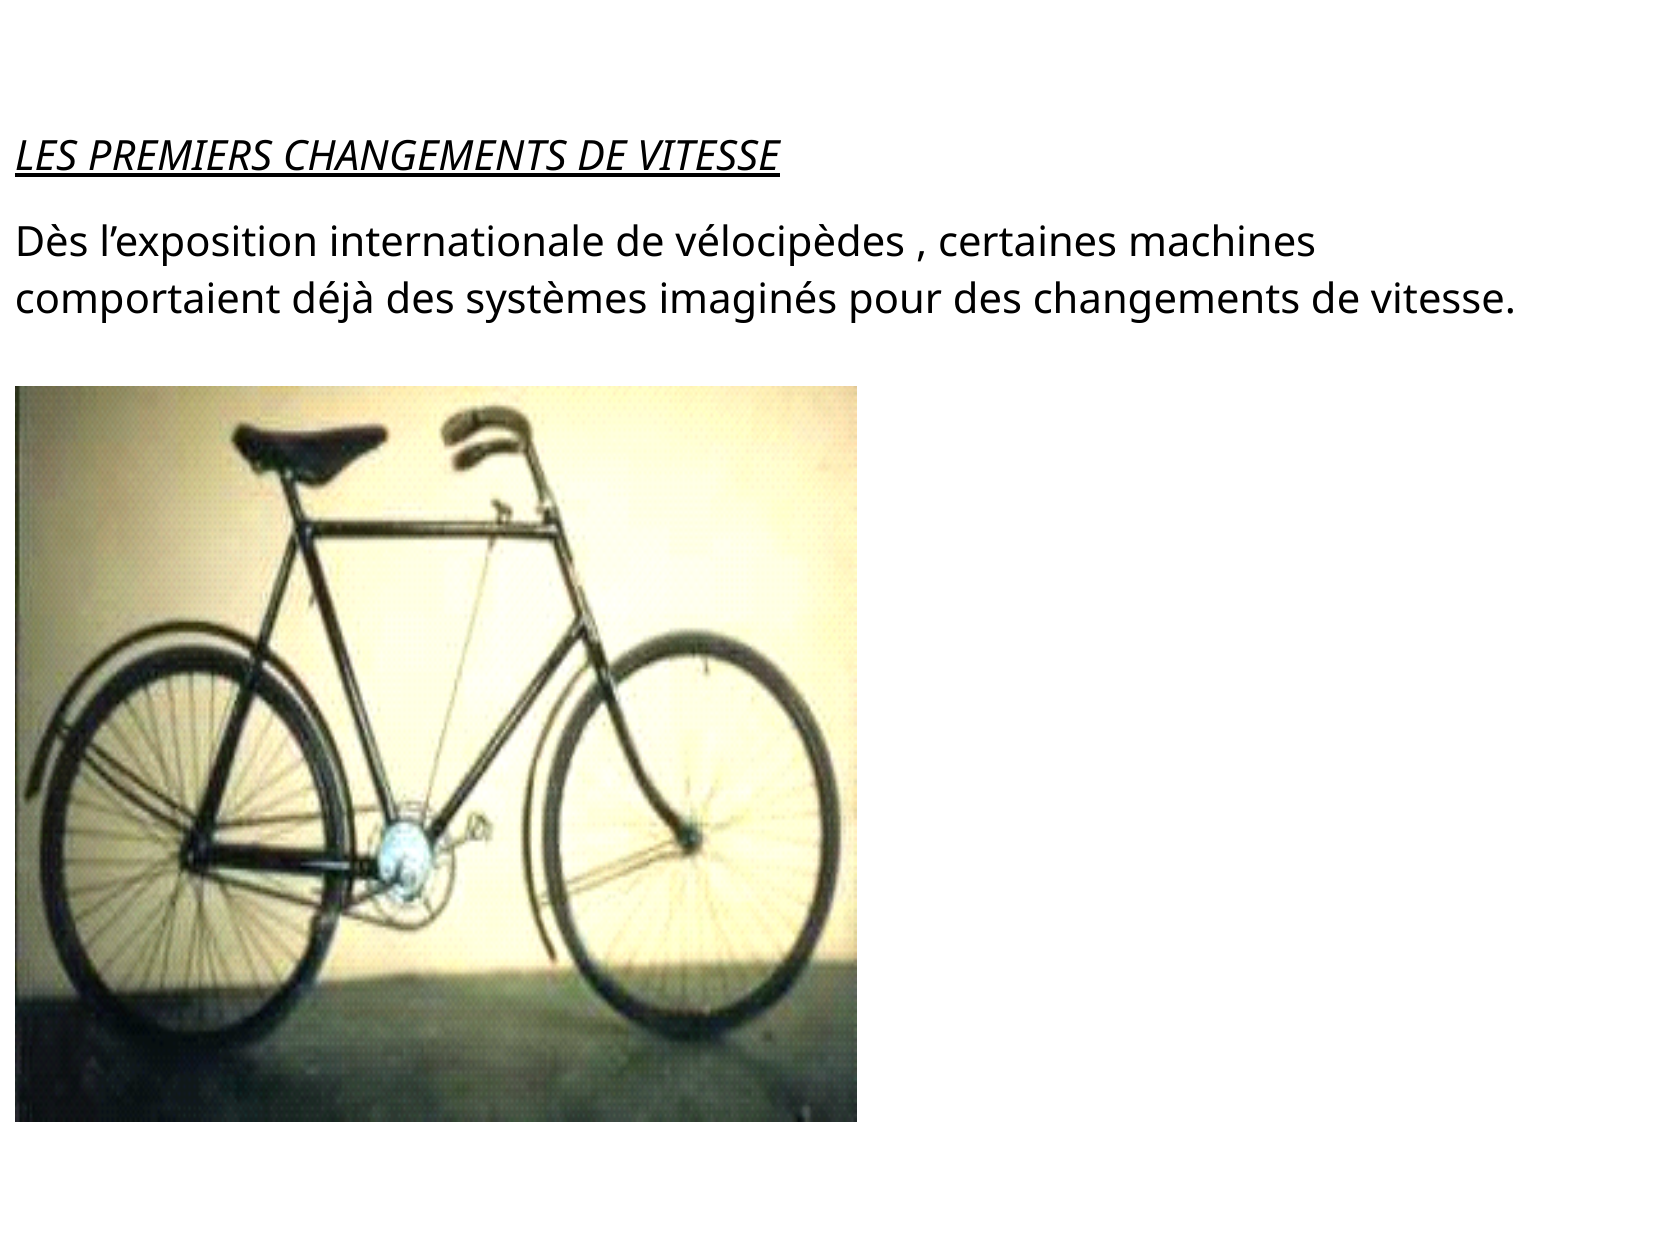

LES PREMIERS CHANGEMENTS DE VITESSE
Dès l’exposition internationale de vélocipèdes , certaines machines comportaient déjà des systèmes imaginés pour des changements de vitesse.